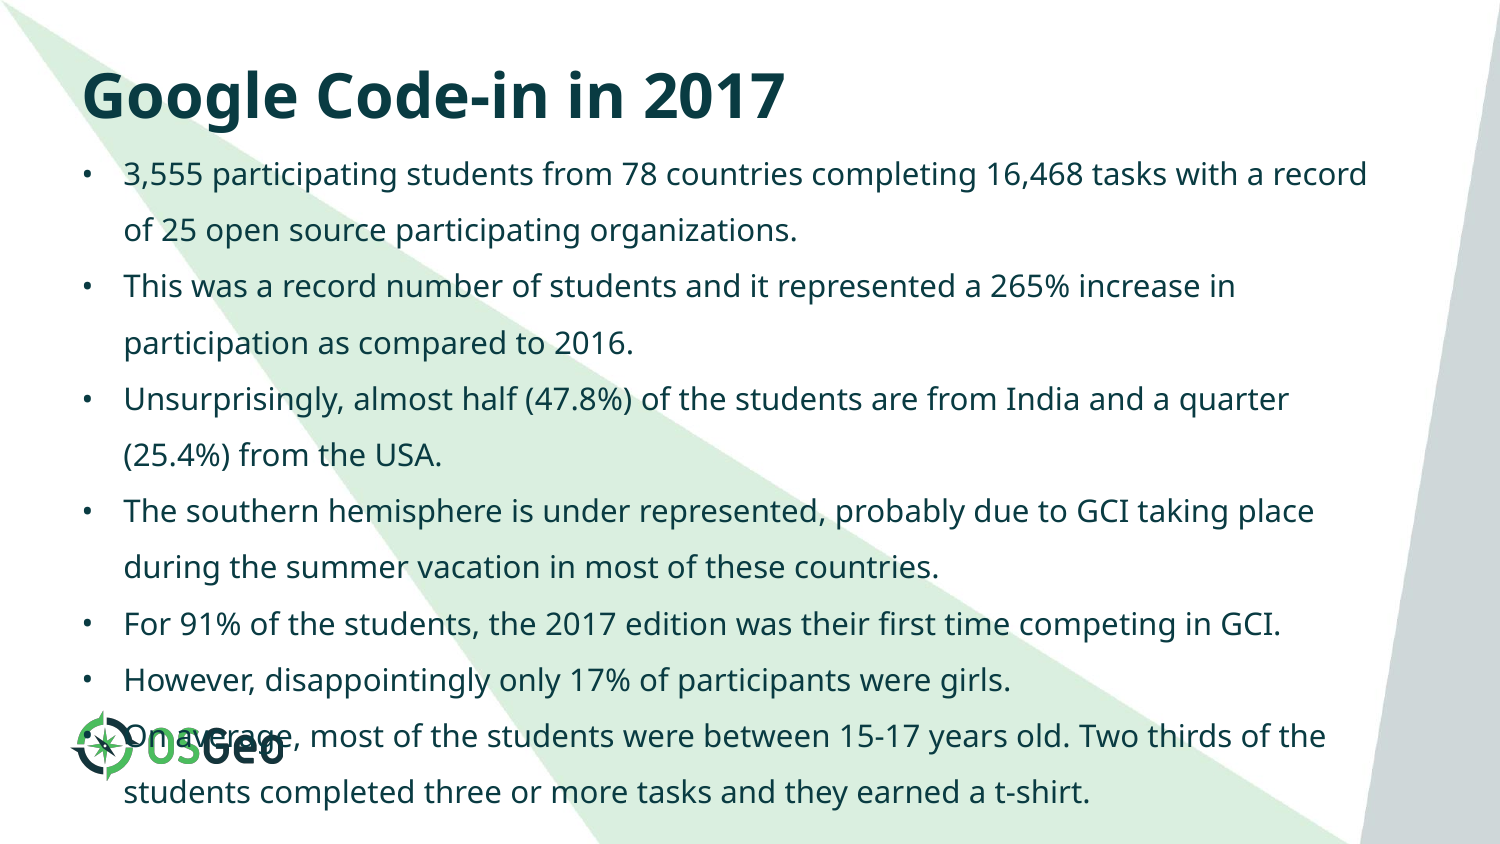

# Google Code-in in 2017
3,555 participating students from 78 countries completing 16,468 tasks with a record of 25 open source participating organizations.
This was a record number of students and it represented a 265% increase in participation as compared to 2016.
Unsurprisingly, almost half (47.8%) of the students are from India and a quarter (25.4%) from the USA.
The southern hemisphere is under represented, probably due to GCI taking place during the summer vacation in most of these countries.
For 91% of the students, the 2017 edition was their first time competing in GCI.
However, disappointingly only 17% of participants were girls.
On average, most of the students were between 15-17 years old. Two thirds of the students completed three or more tasks and they earned a t-shirt.